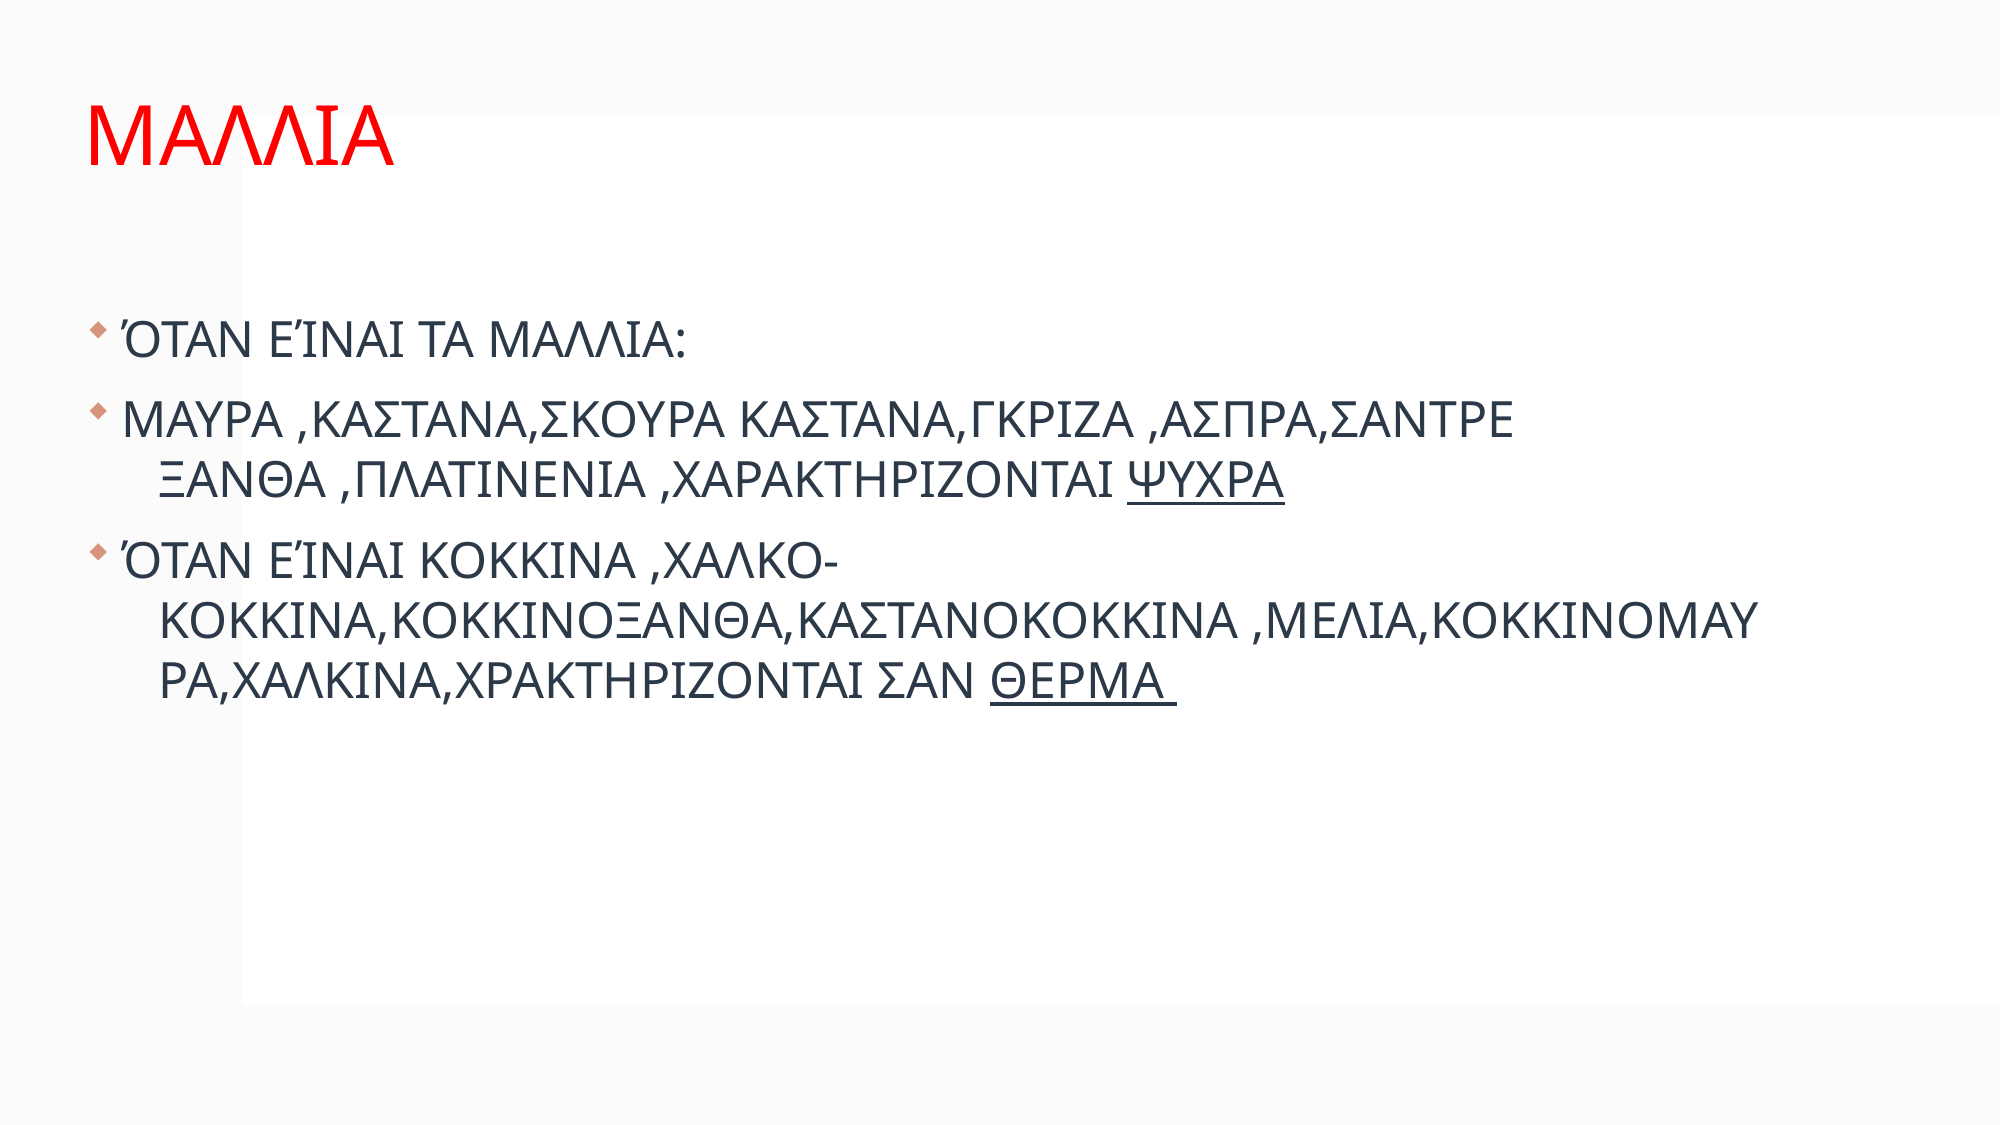

# ΜΑΛΛΙΑ
ΌΤΑΝ ΕΊΝΑΙ ΤΑ ΜΑΛΛΙΑ:
ΜΑΥΡΑ ,ΚΑΣΤΑΝΑ,ΣΚΟΥΡΑ ΚΑΣΤΑΝΑ,ΓΚΡΙΖΑ ,ΑΣΠΡΑ,ΣΑΝΤΡΕ ΞΑΝΘΑ ,ΠΛΑΤΙΝΕΝΙΑ ,ΧΑΡΑΚΤΗΡΙΖΟΝΤΑΙ ΨΥΧΡΑ
ΌΤΑΝ ΕΊΝΑΙ ΚΟΚΚΙΝΑ ,ΧΑΛΚΟ-ΚΟΚΚΙΝΑ,ΚΟΚΚΙΝΟΞΑΝΘΑ,ΚΑΣΤΑΝΟΚΟΚΚΙΝΑ ,ΜΕΛΙΑ,ΚΟΚΚΙΝΟΜΑΥΡΑ,ΧΑΛΚΙΝΑ,ΧΡΑΚΤΗΡΙΖΟΝΤΑΙ ΣΑΝ ΘΕΡΜΑ